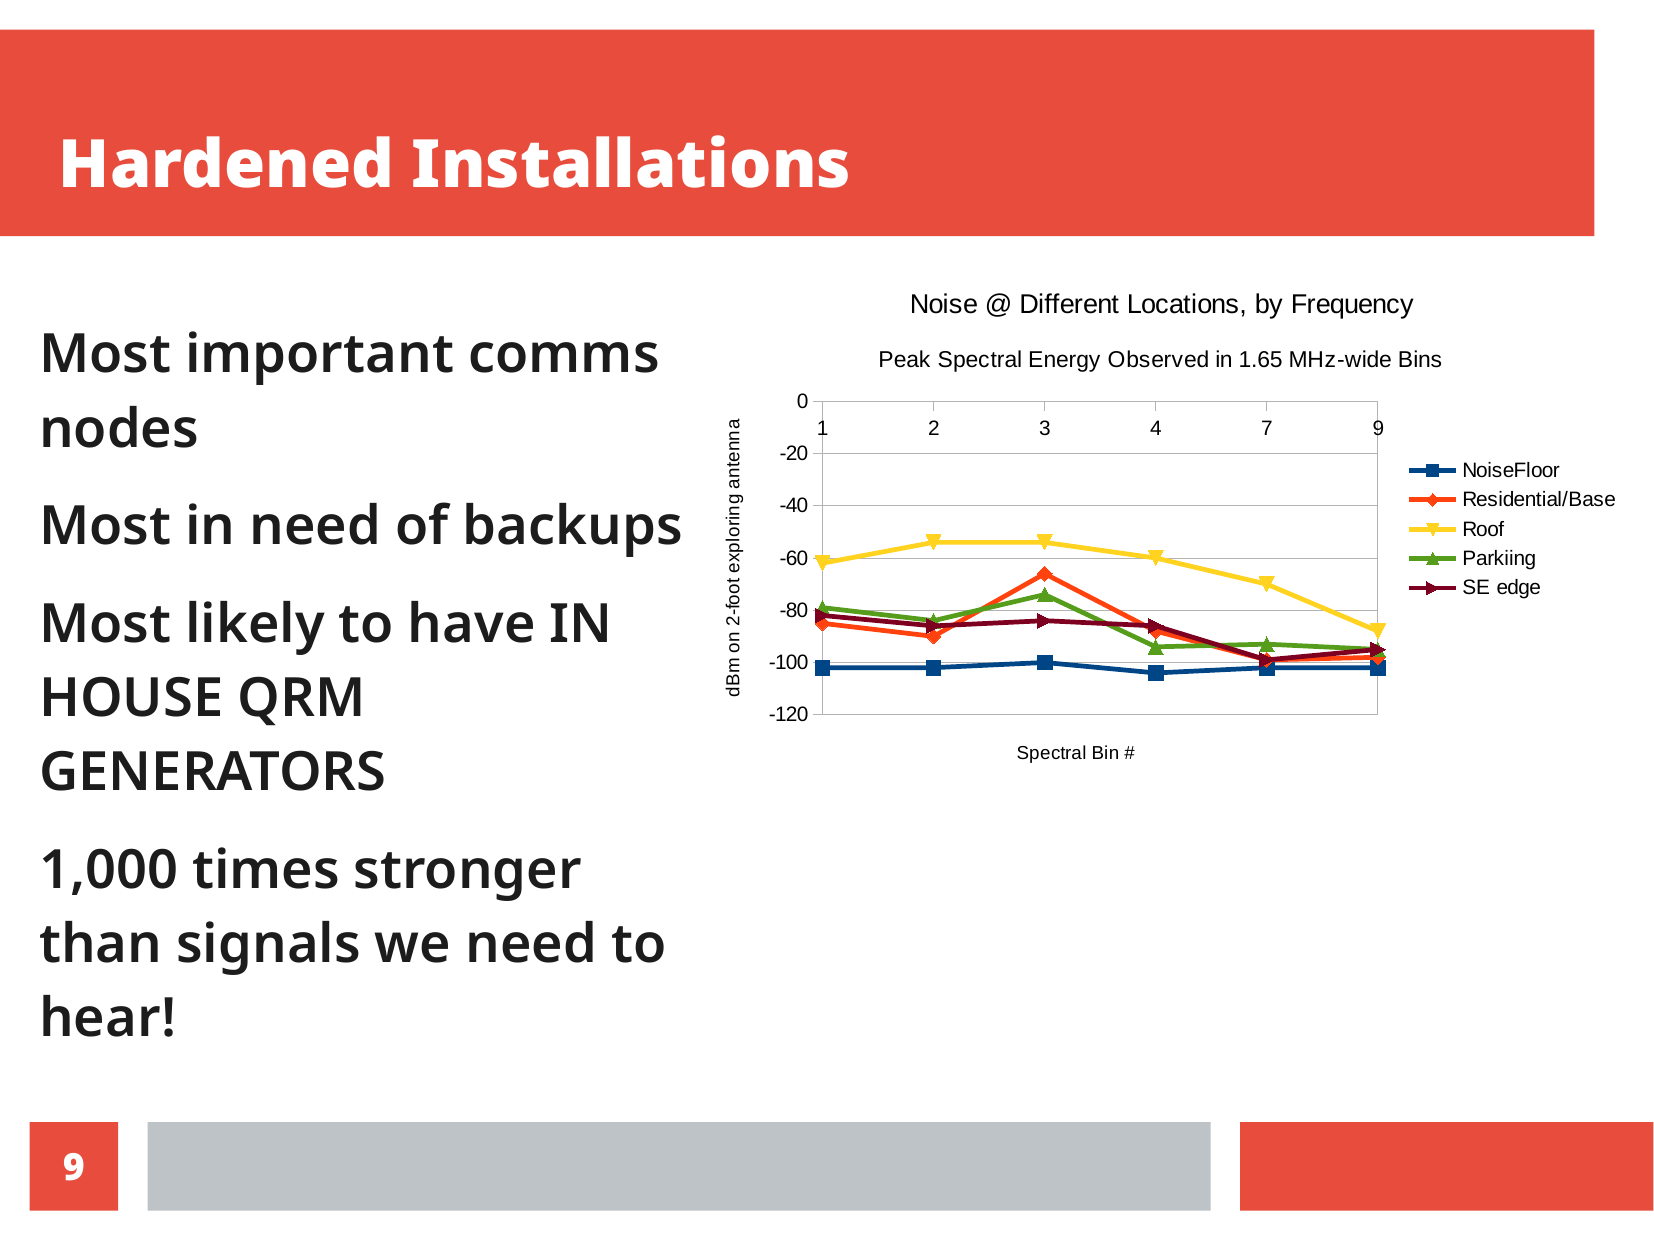

# Hardened Installations
### Chart: Noise @ Different Locations, by Frequency
Peak Spectral Energy Observed in 1.65 MHz-wide Bins
| Category | NoiseFloor | Residential/Base | Roof | Parkiing | SE edge |
|---|---|---|---|---|---|
| 1 | -102.0 | -85.0 | -62.0 | -79.0 | -82.0 |
| 2 | -102.0 | -90.0 | -54.0 | -84.0 | -86.0 |
| 3 | -100.0 | -66.0 | -54.0 | -74.0 | -84.0 |
| 4 | -104.0 | -88.0 | -60.0 | -94.0 | -86.0 |
| 7 | -102.0 | -99.0 | -70.0 | -93.0 | -99.0 |
| 9 | -102.0 | -98.0 | -88.0 | -95.0 | -95.0 |Most important comms nodes
Most in need of backups
Most likely to have IN HOUSE QRM GENERATORS
1,000 times stronger than signals we need to hear!
9